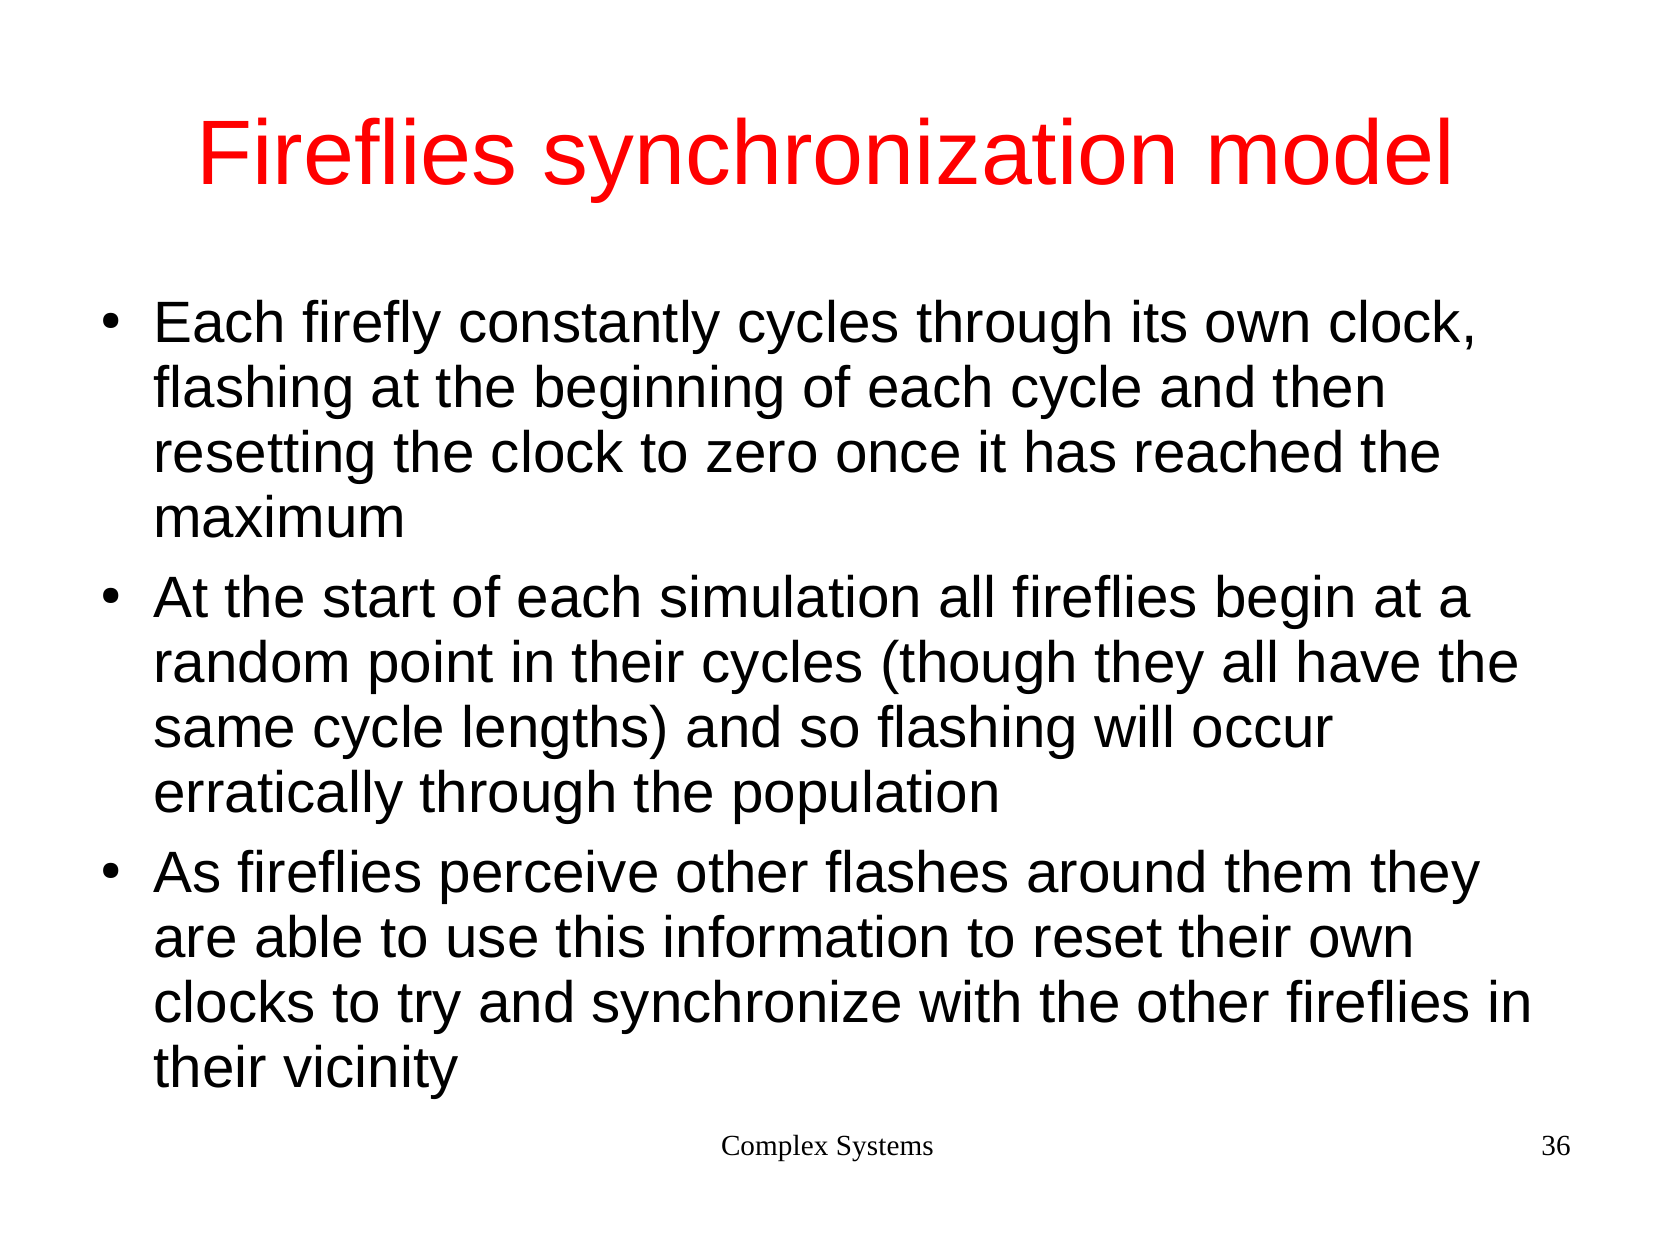

# Fireflies synchronization model
Each firefly constantly cycles through its own clock, flashing at the beginning of each cycle and then resetting the clock to zero once it has reached the maximum
At the start of each simulation all fireflies begin at a random point in their cycles (though they all have the same cycle lengths) and so flashing will occur erratically through the population
As fireflies perceive other flashes around them they are able to use this information to reset their own clocks to try and synchronize with the other fireflies in their vicinity
Complex Systems
36